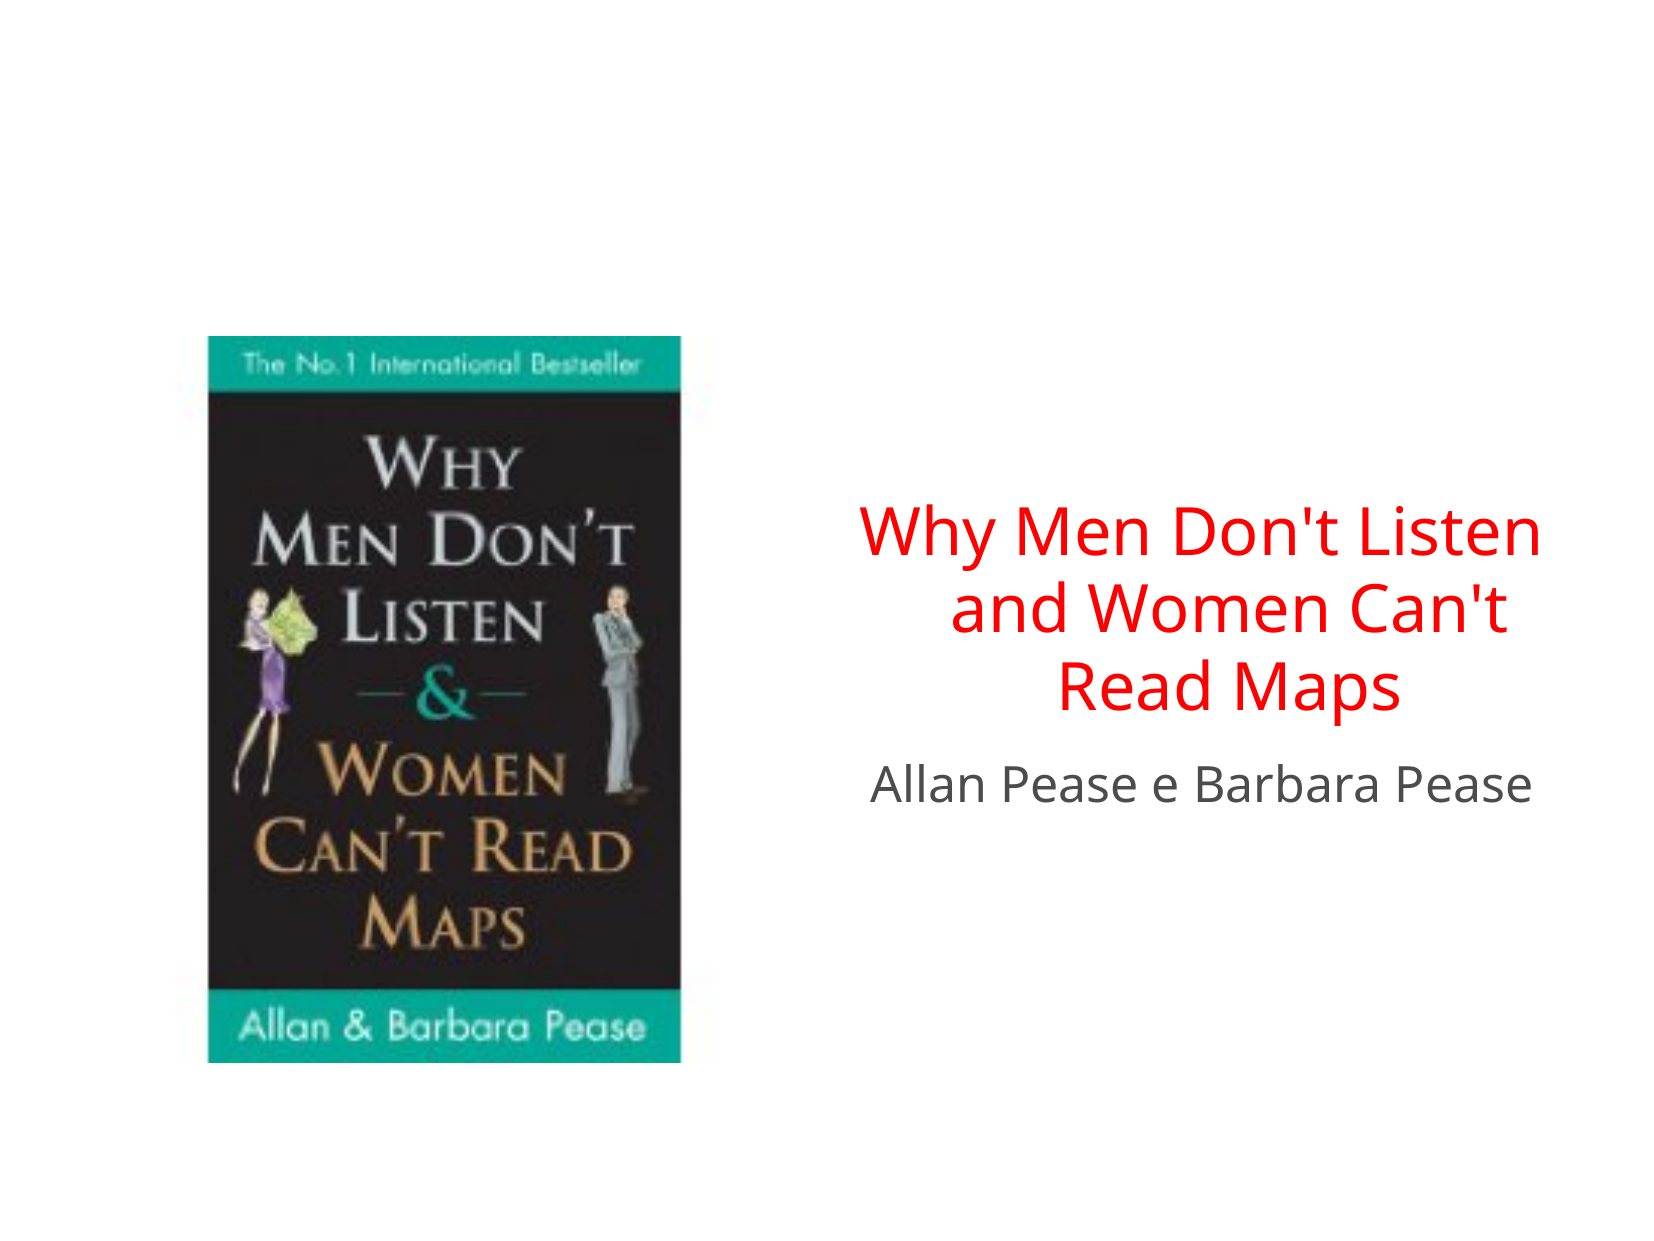

#
Why Men Don't Listen and Women Can't Read Maps
Allan Pease e Barbara Pease